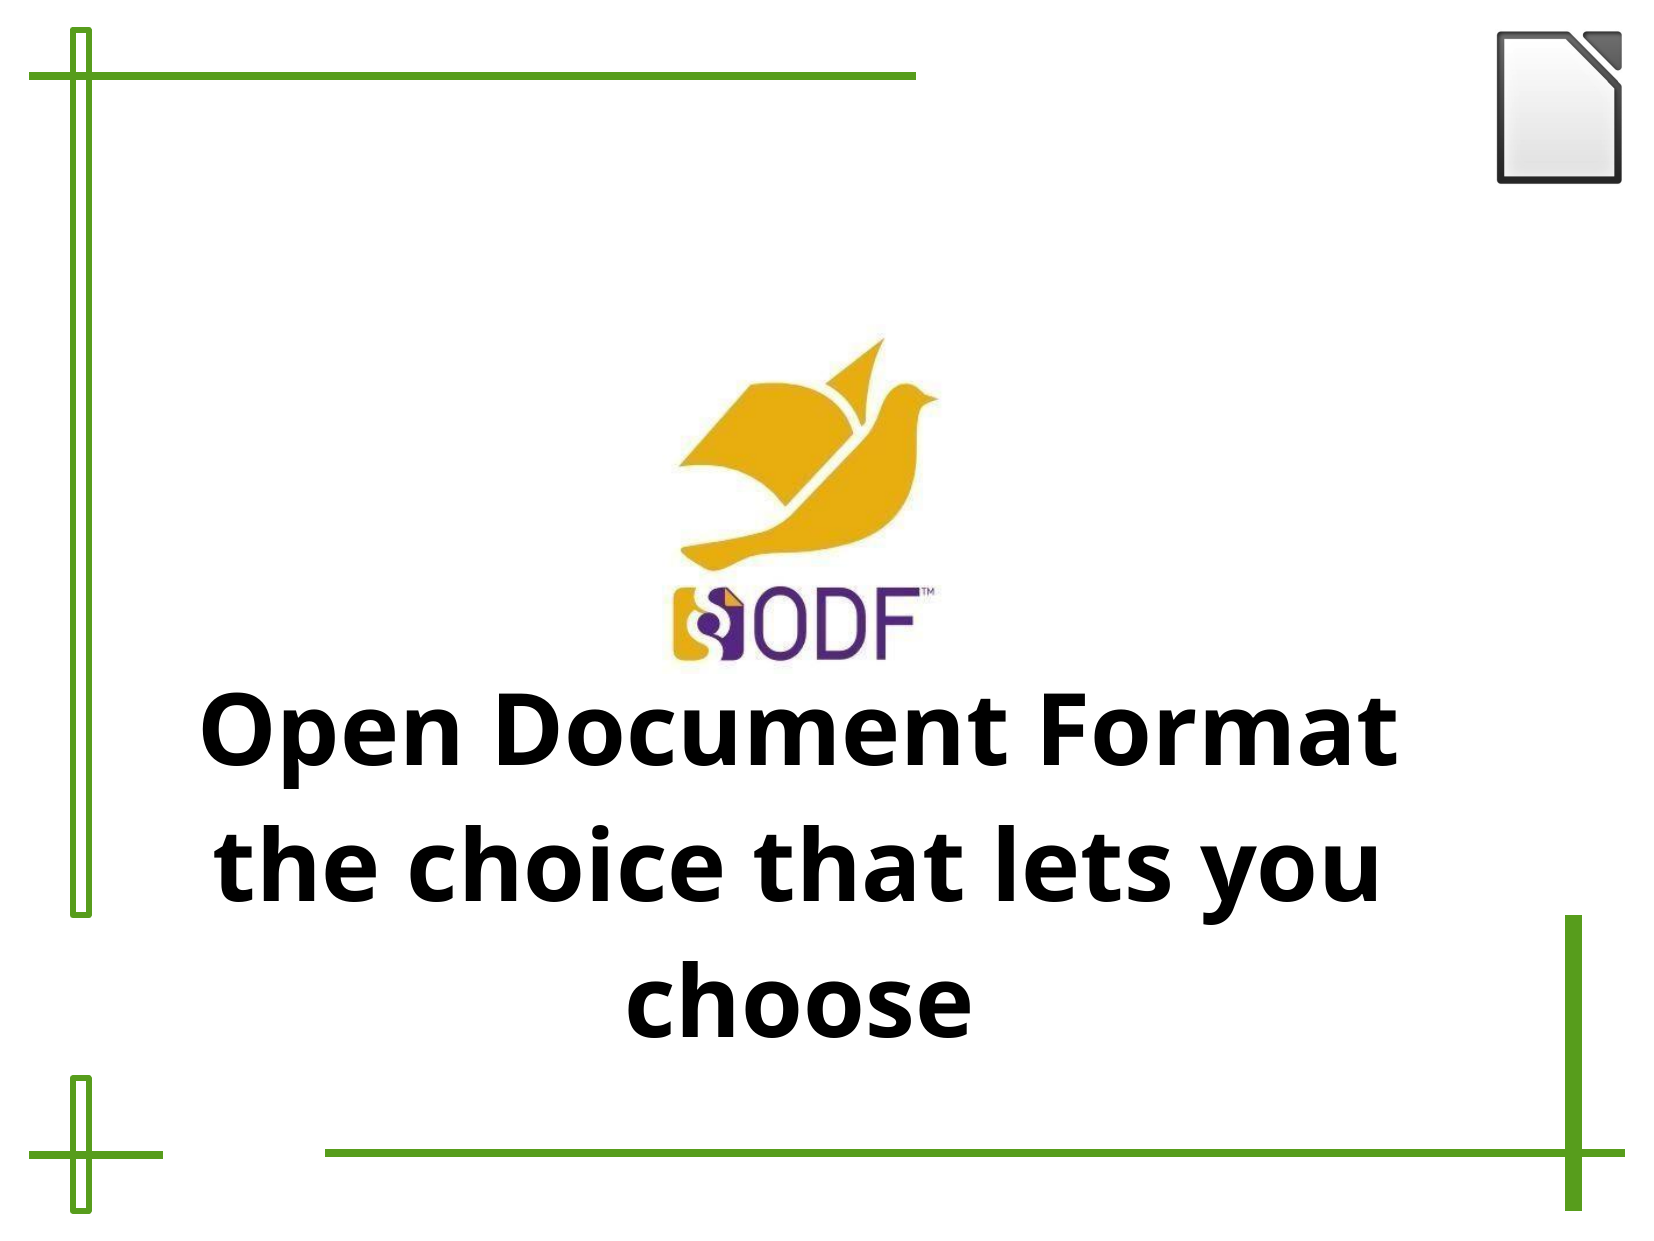

# Open Document Format
the choice that lets you choose